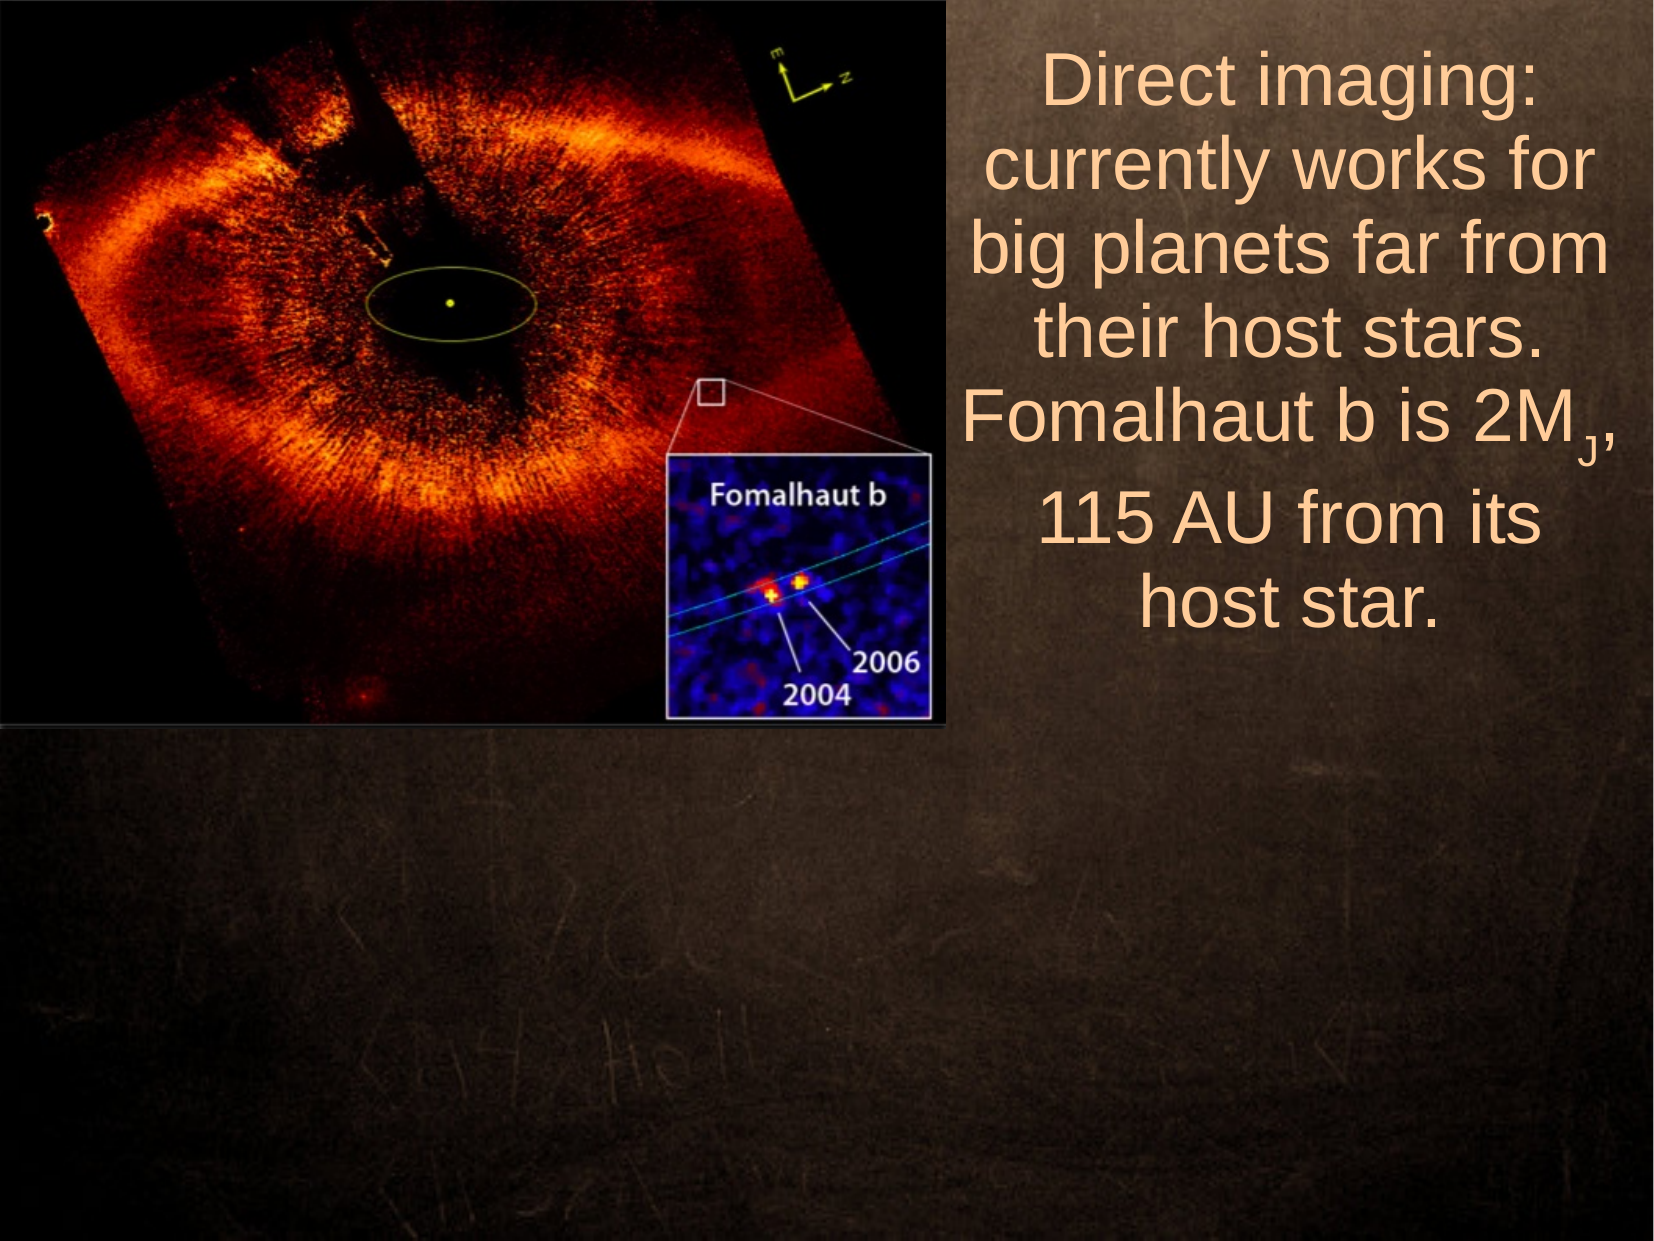

Direct imaging: currently works for big planets far from their host stars.
Fomalhaut b is 2MJ, 115 AU from its host star.